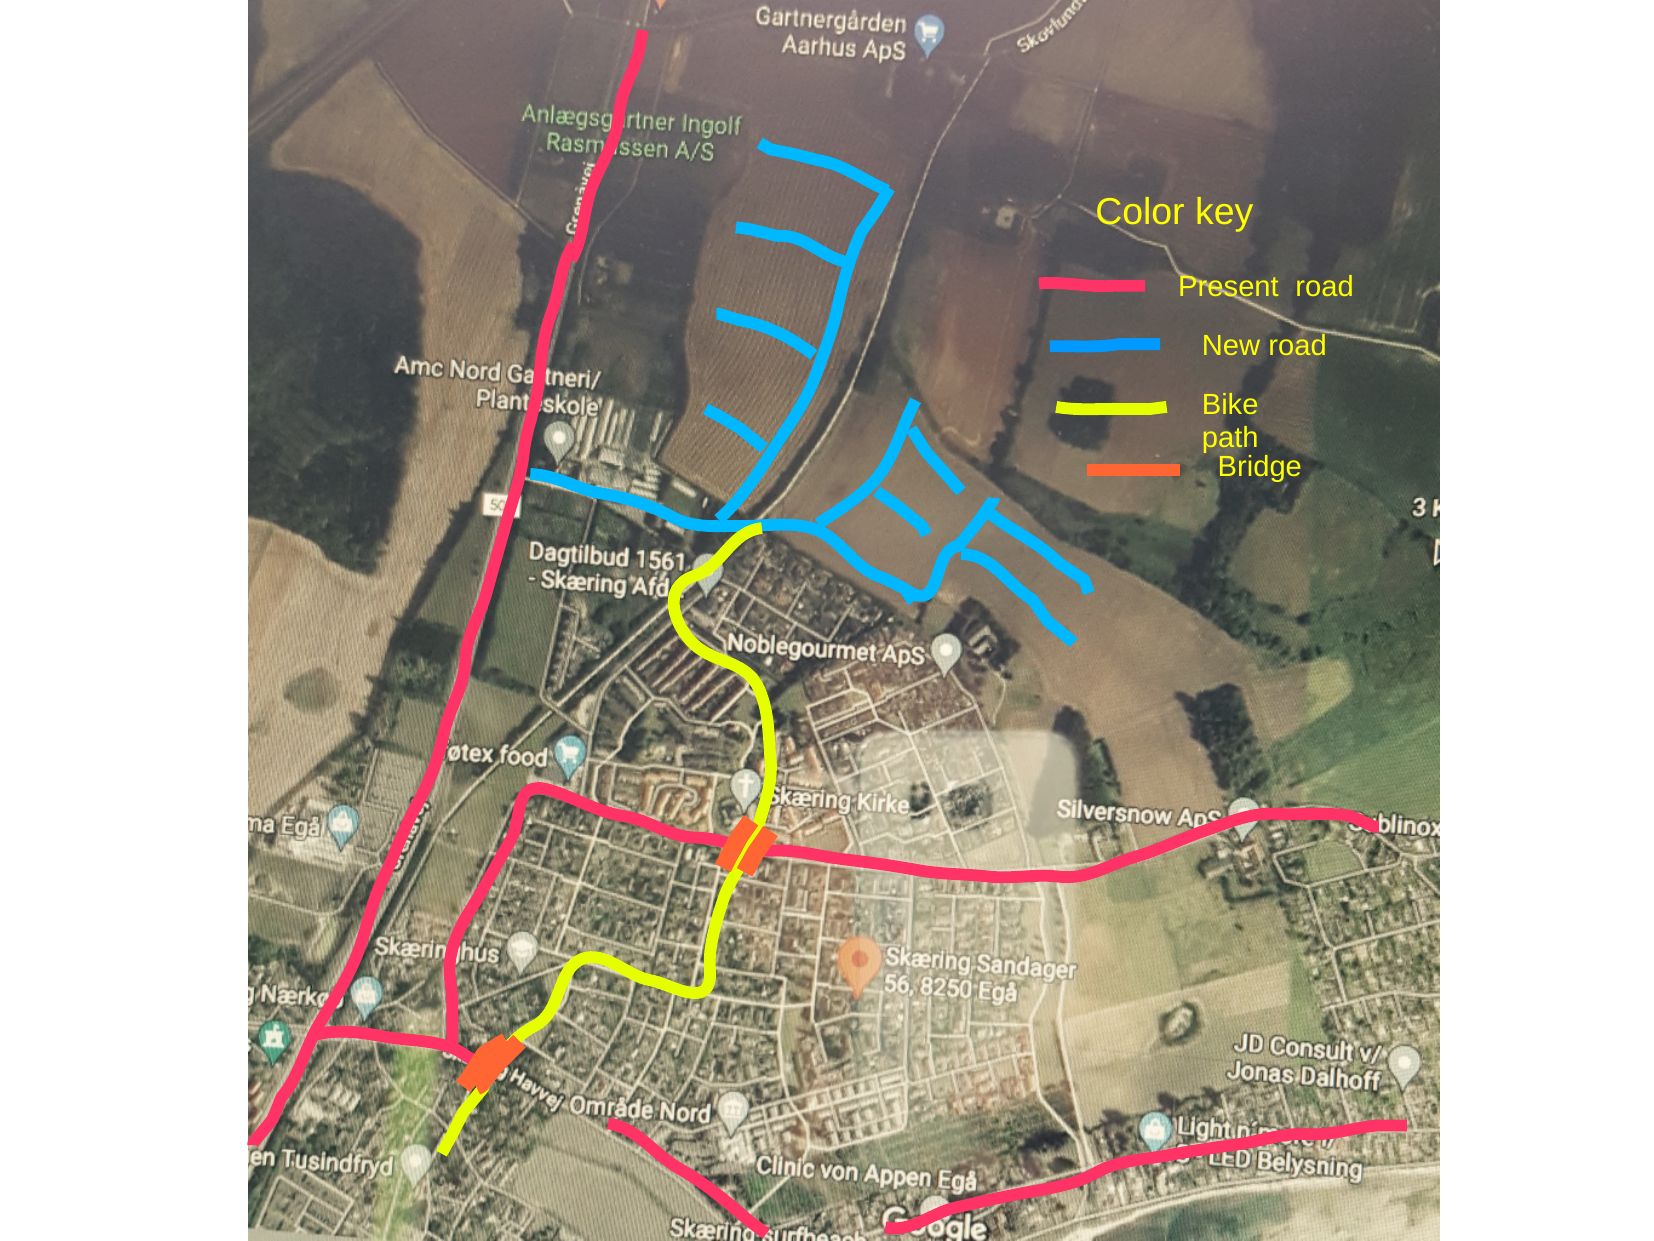

Color key
Present road
New road
Bike path
Bridge